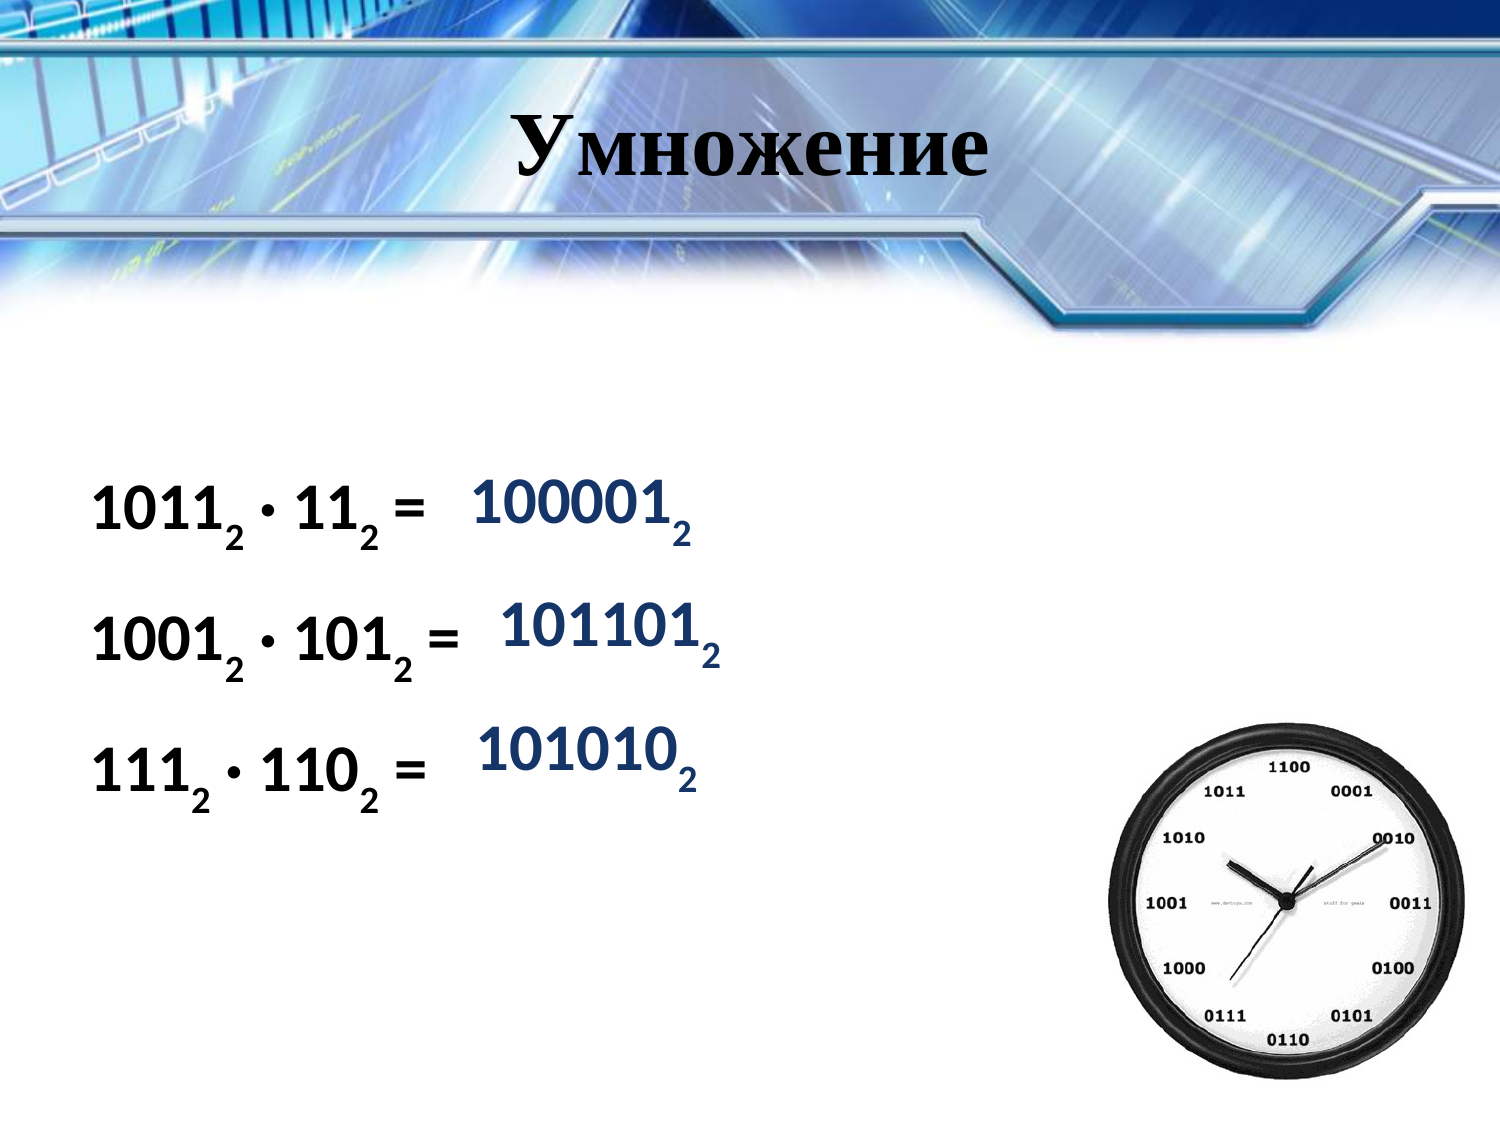

# Умножение
1000012
10112 · 112 =
10012 · 1012 =
1112 · 1102 =
1011012
1010102